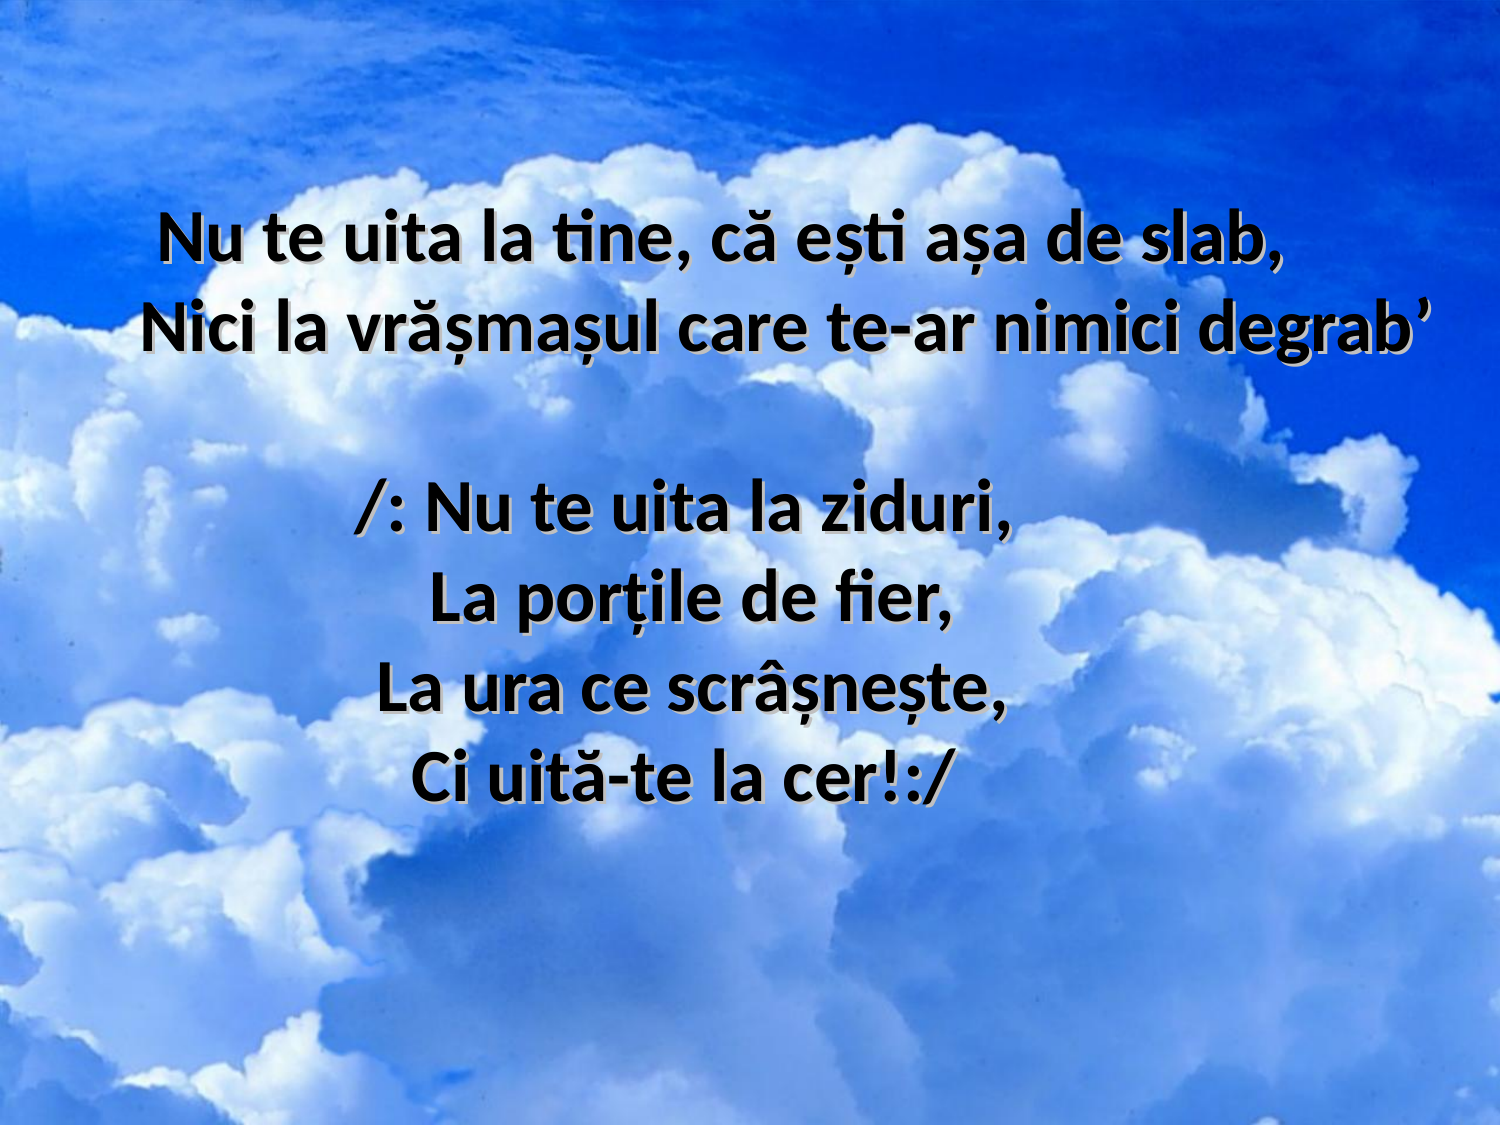

Nu te uita la tine, că eşti aşa de slab,
 Nici la vrăşmaşul care te-ar nimici degrab’
/: Nu te uita la ziduri,
La porțile de fier,
La ura ce scrâșnește,
Ci uită-te la cer!:/